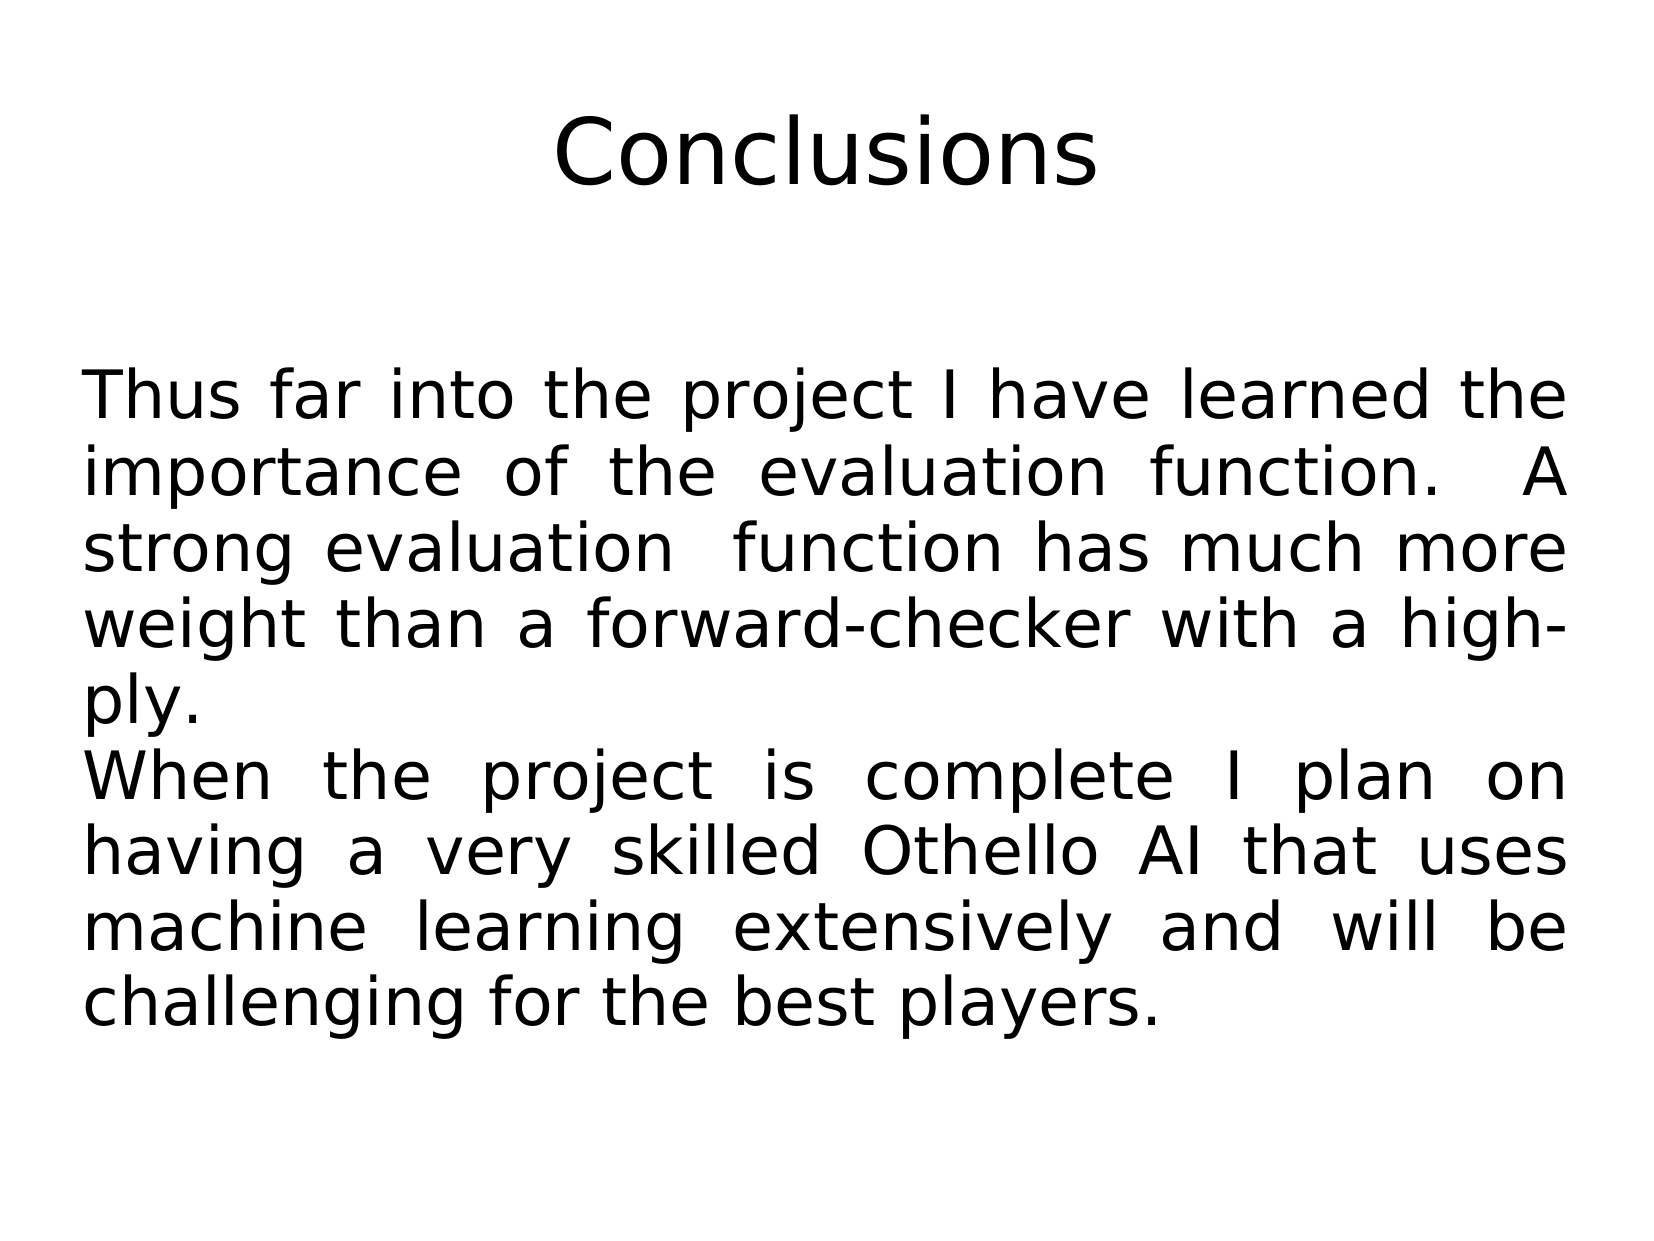

# Conclusions
Thus far into the project I have learned the importance of the evaluation function. A strong evaluation function has much more weight than a forward-checker with a high-ply.
When the project is complete I plan on having a very skilled Othello AI that uses machine learning extensively and will be challenging for the best players.